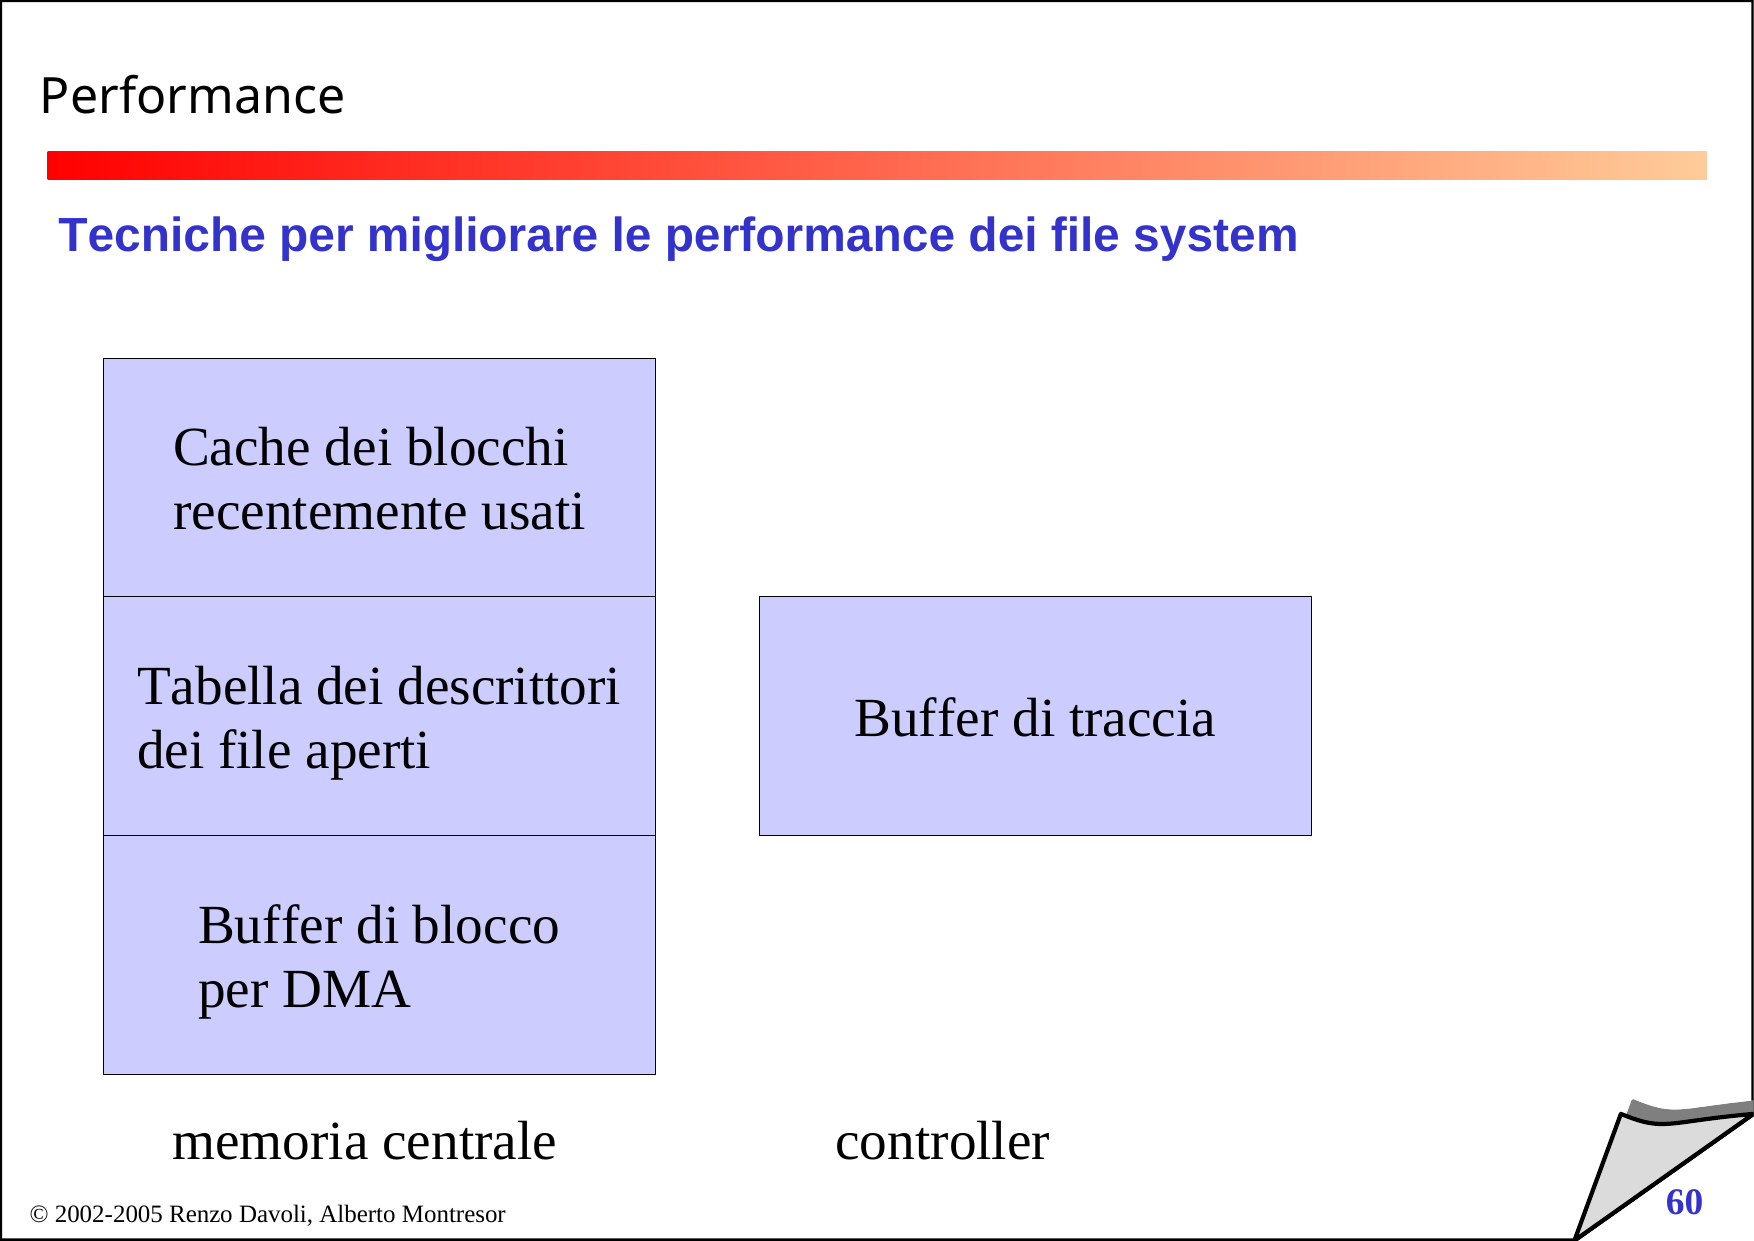

# Performance
Tecniche per migliorare le performance dei file system
Cache dei blocchi
recentemente usati
Tabella dei descrittori
dei file aperti
Buffer di traccia
Buffer di blocco
per DMA
memoria centrale
controller